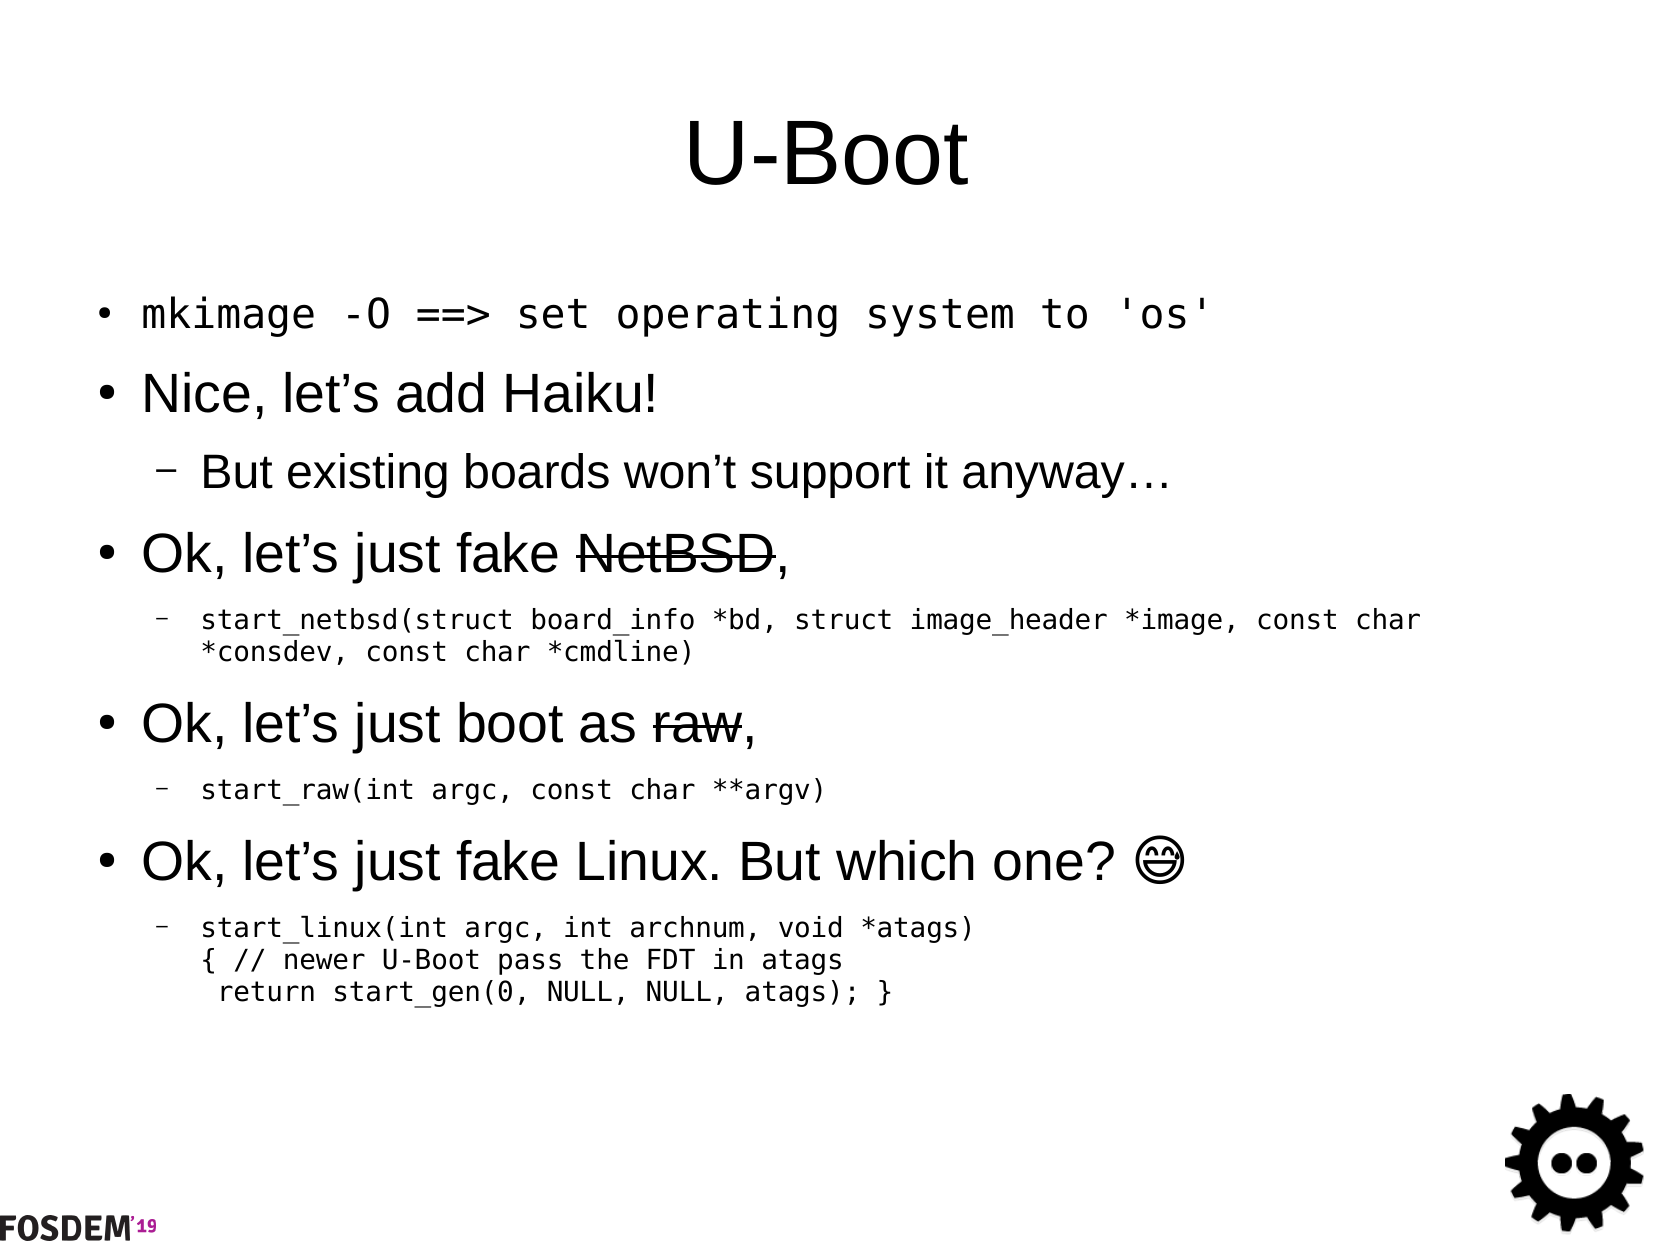

# U-Boot
mkimage -O ==> set operating system to 'os'
Nice, let’s add Haiku!
But existing boards won’t support it anyway…
Ok, let’s just fake NetBSD,
start_netbsd(struct board_info *bd, struct image_header *image, const char *consdev, const char *cmdline)
Ok, let’s just boot as raw,
start_raw(int argc, const char **argv)
Ok, let’s just fake Linux. But which one? 😅
start_linux(int argc, int archnum, void *atags)
{ // newer U-Boot pass the FDT in atags
 return start_gen(0, NULL, NULL, atags); }